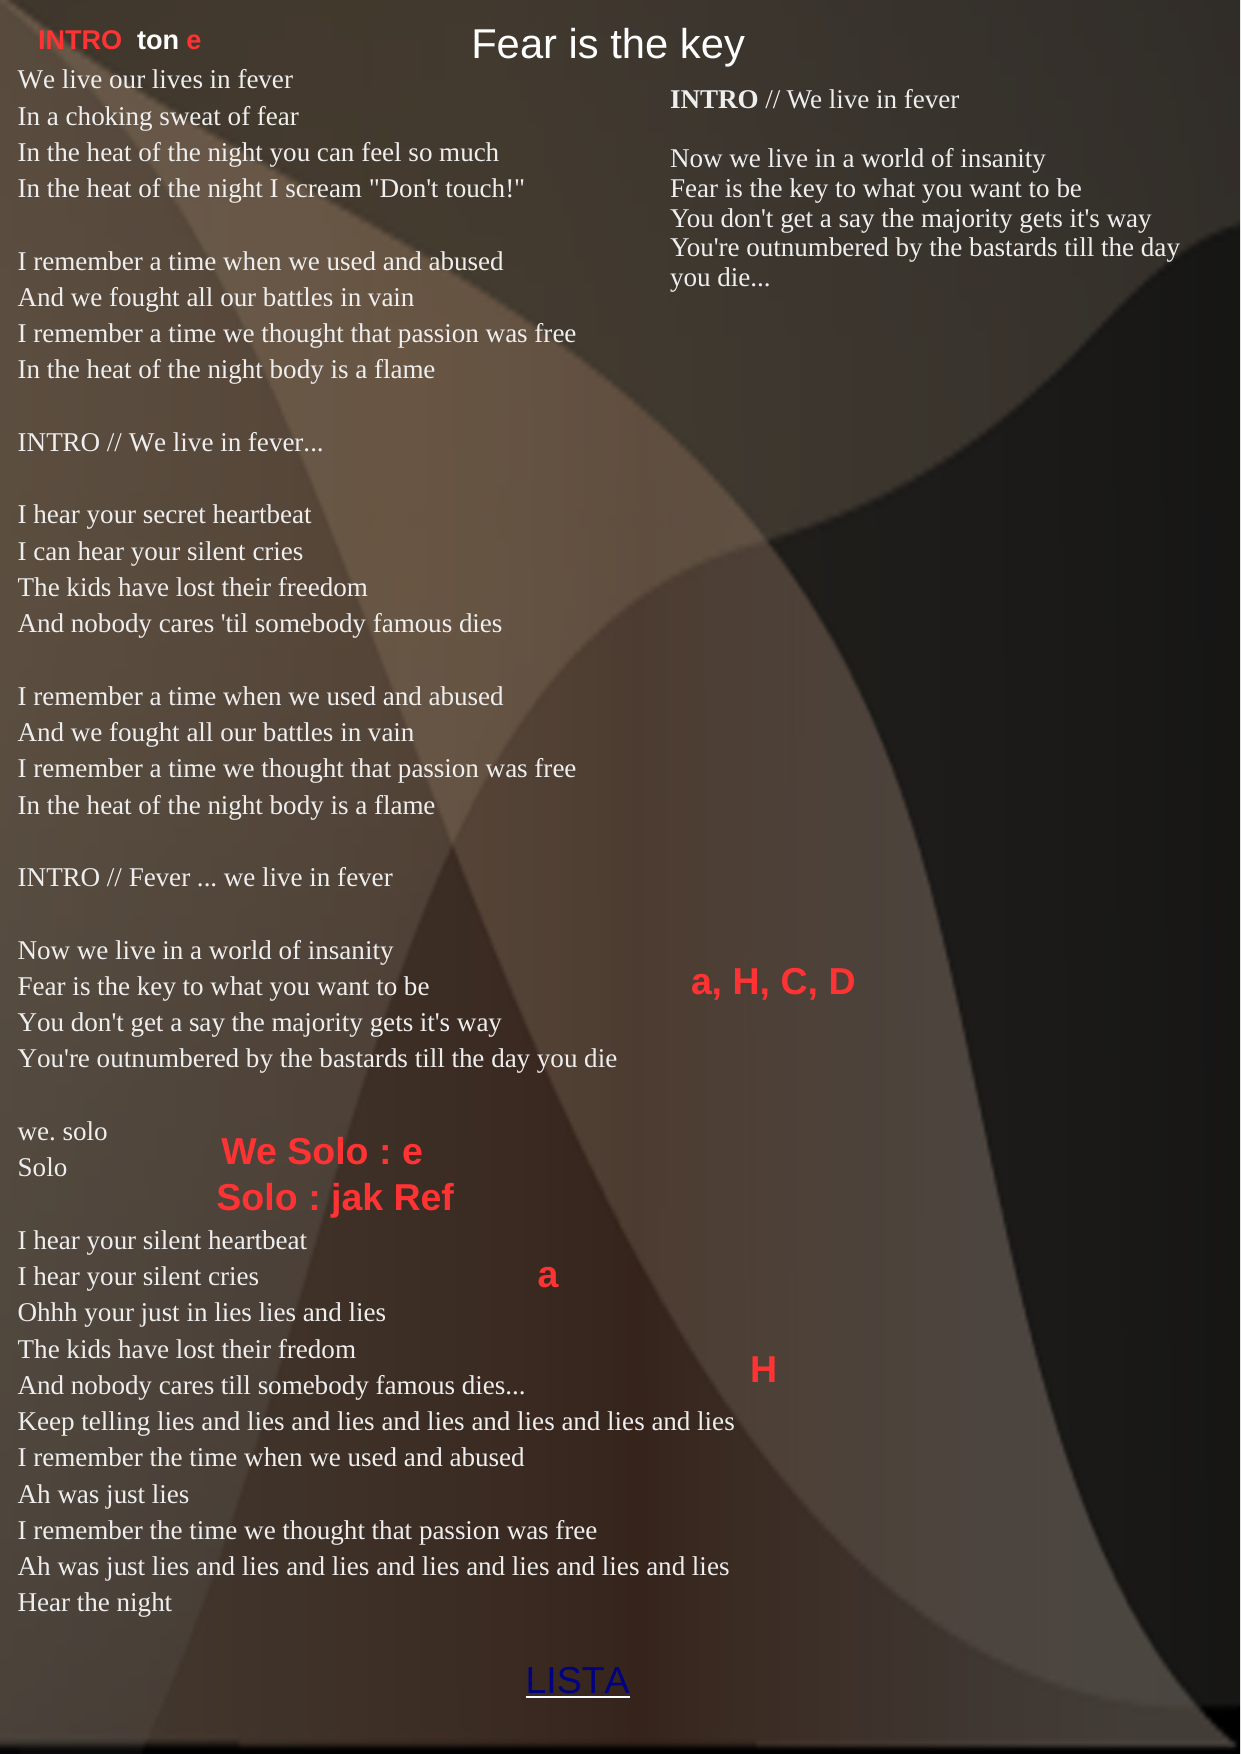

INTRO ton e
# Fear is the key
We live our lives in fever
In a choking sweat of fear
In the heat of the night you can feel so much
In the heat of the night I scream "Don't touch!"
I remember a time when we used and abused
And we fought all our battles in vain
I remember a time we thought that passion was free
In the heat of the night body is a flame
INTRO // We live in fever...
I hear your secret heartbeat
I can hear your silent cries
The kids have lost their freedom
And nobody cares 'til somebody famous dies
I remember a time when we used and abused
And we fought all our battles in vain
I remember a time we thought that passion was free
In the heat of the night body is a flame
INTRO // Fever ... we live in fever
Now we live in a world of insanity
Fear is the key to what you want to be
You don't get a say the majority gets it's way
You're outnumbered by the bastards till the day you die
we. solo
Solo
I hear your silent heartbeat
I hear your silent cries
Ohhh your just in lies lies and lies
The kids have lost their fredom
And nobody cares till somebody famous dies...
Keep telling lies and lies and lies and lies and lies and lies and lies
I remember the time when we used and abused
Ah was just lies
I remember the time we thought that passion was free
Ah was just lies and lies and lies and lies and lies and lies and lies
Hear the night
INTRO // We live in fever
Now we live in a world of insanity
Fear is the key to what you want to be
You don't get a say the majority gets it's way
You're outnumbered by the bastards till the day you die...
a, H, C, D
We Solo : e
Solo : jak Ref
a
H
LISTA